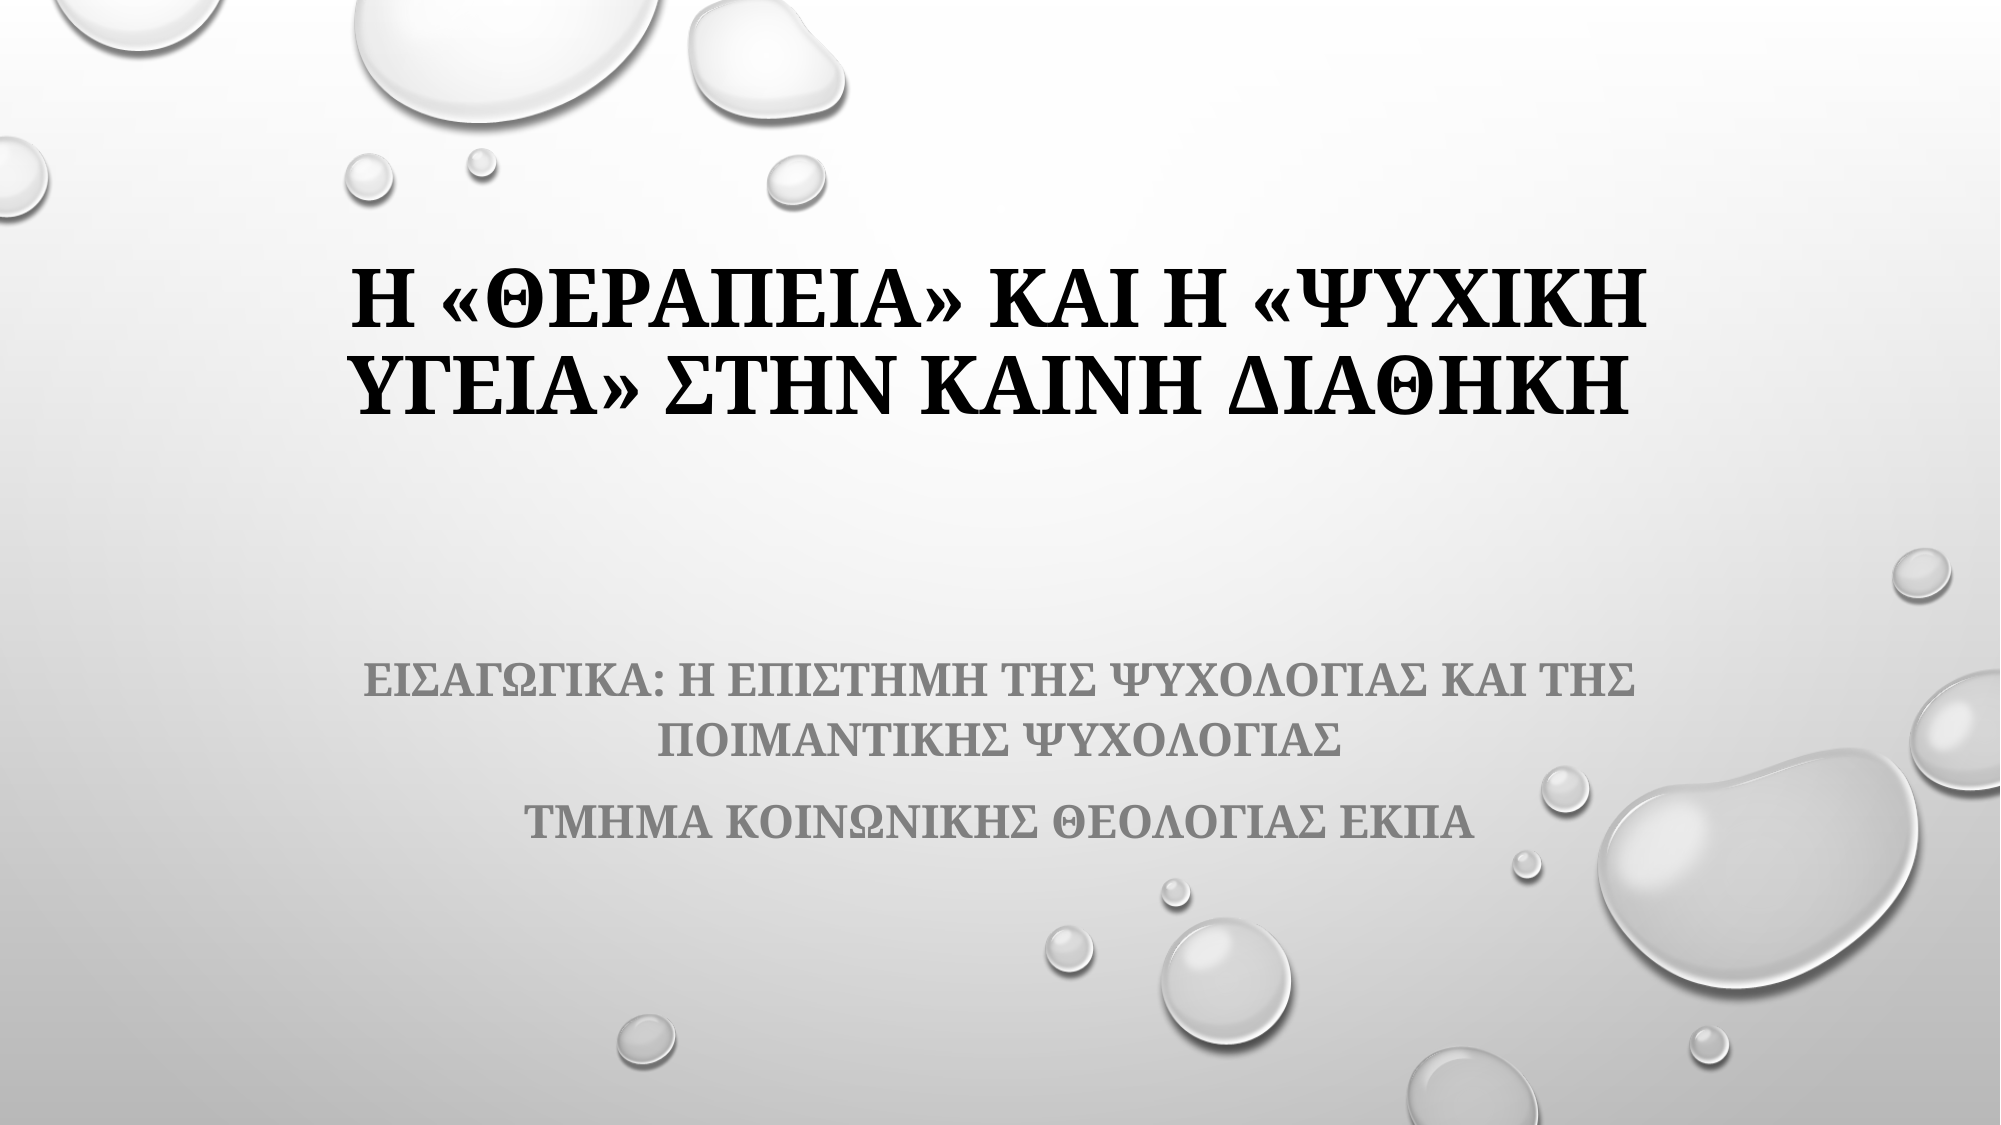

# Η «θεραπεια» KAI H «ΨΥΧΙΚΗ ΥΓΕΙΑ» ΣΤΗΝ ΚΑΙΝΗ ΔΙΑΘΗΚΗ
Εισαγωγικα: Η επιστημη της Ψυχολογιας kai thσ ποιμαντικησ ψυχολογιασ
Τμημα κοινωνικησ θεολογιασ εκπα